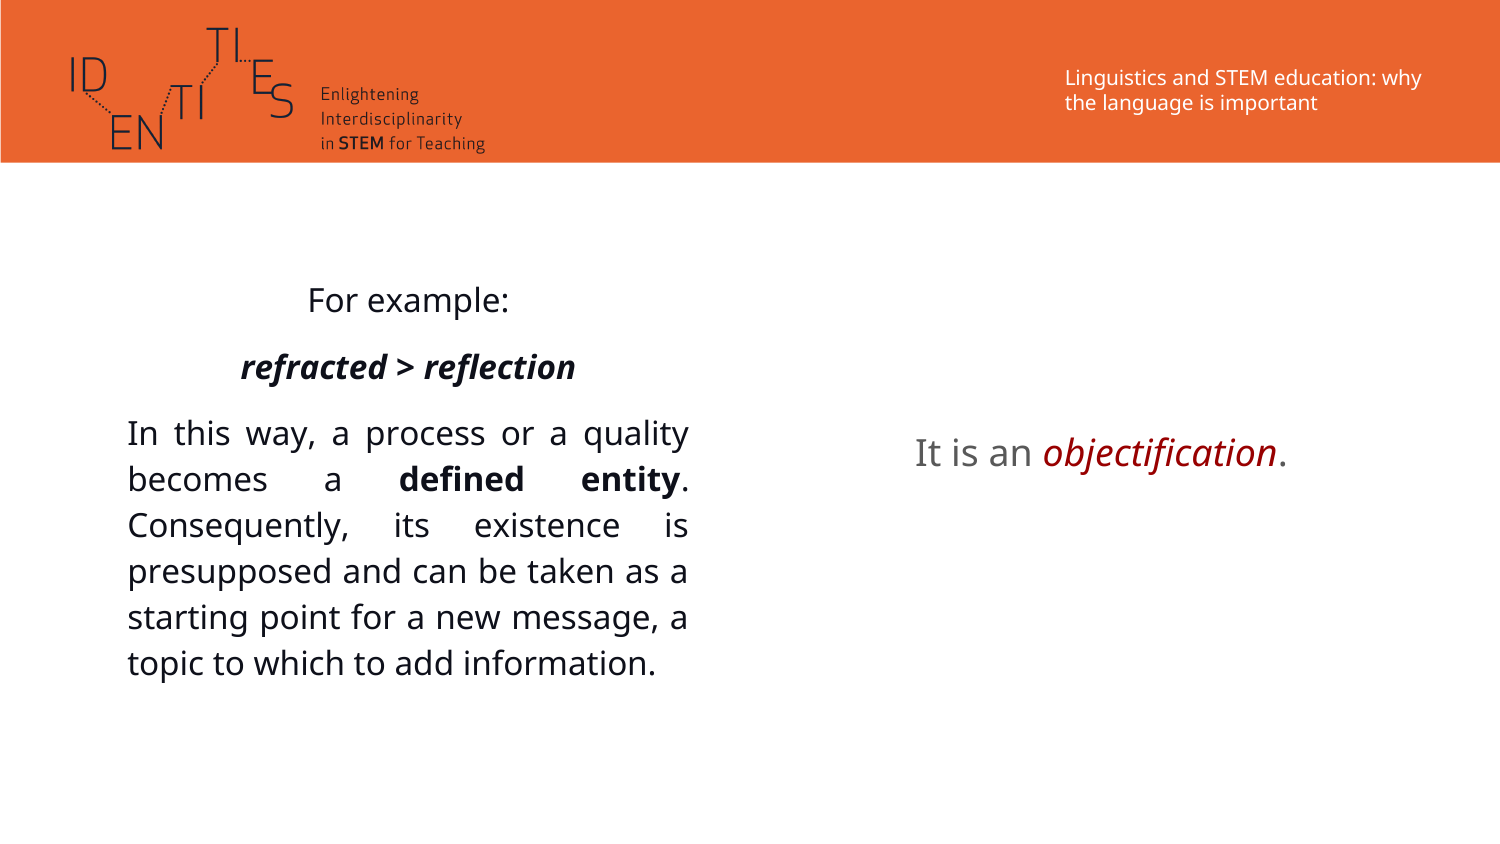

#
Linguistics and STEM education: why the language is important
For example:
refracted > reflection
In this way, a process or a quality becomes a defined entity. Consequently, its existence is presupposed and can be taken as a starting point for a new message, a topic to which to add information.
It is an objectification.